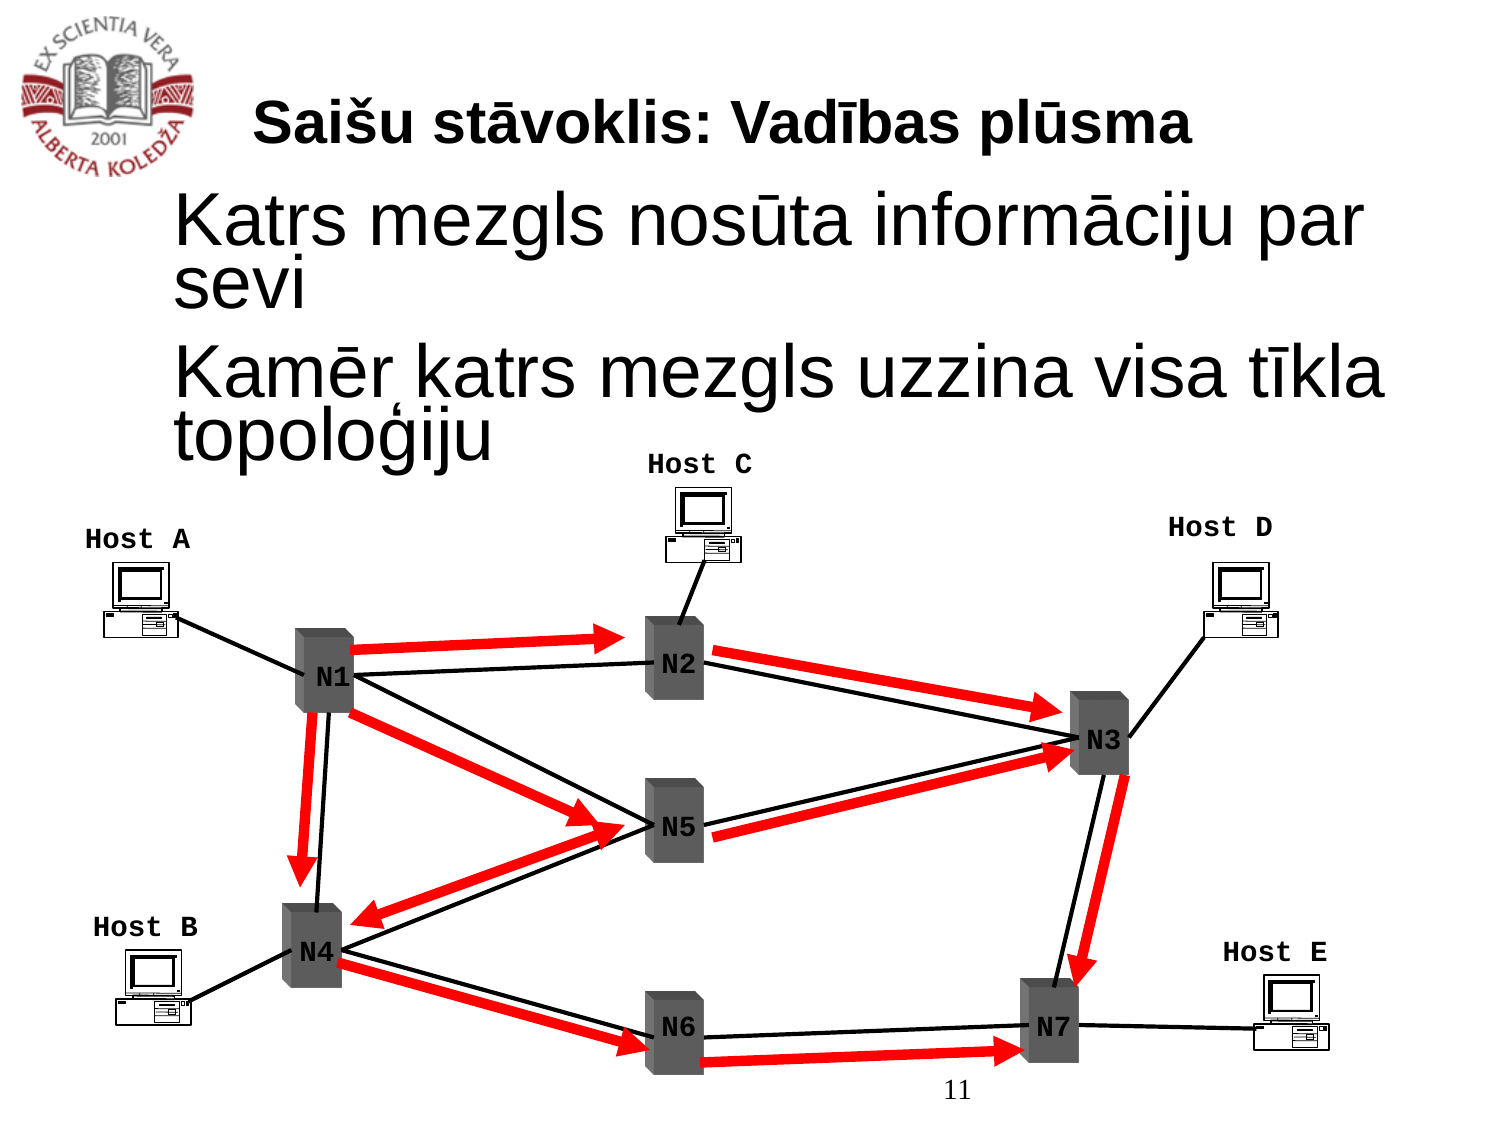

# Saišu stāvoklis: Vadības plūsma
Katrs mezgls nosūta informāciju par sevi
Kamēr katrs mezgls uzzina visa tīkla topoloģiju
Host C
Host D
Host A
N2
N1
N3
N5
Host B
Host E
N4
N6
N7